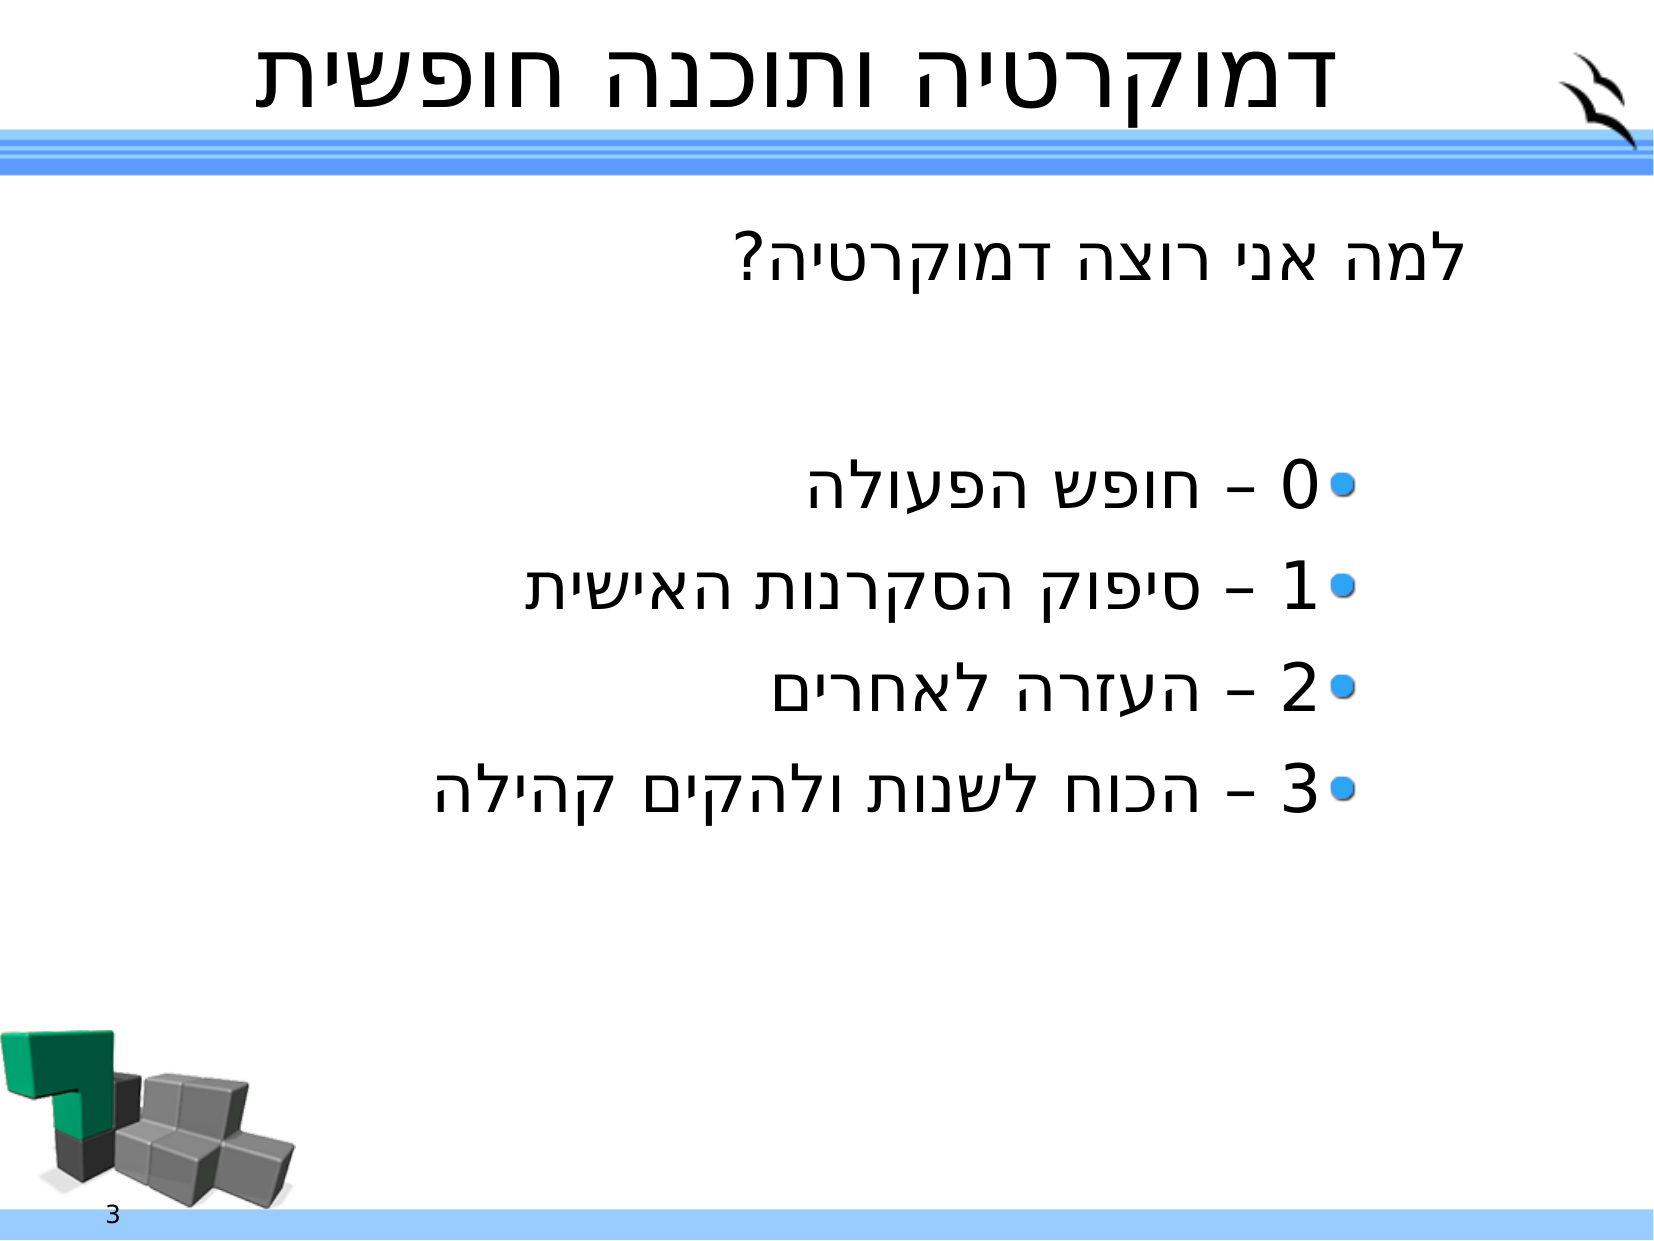

# דמוקרטיה ותוכנה חופשית
למה אני רוצה דמוקרטיה?
0 – חופש הפעולה
1 – סיפוק הסקרנות האישית
2 – העזרה לאחרים
3 – הכוח לשנות ולהקים קהילה